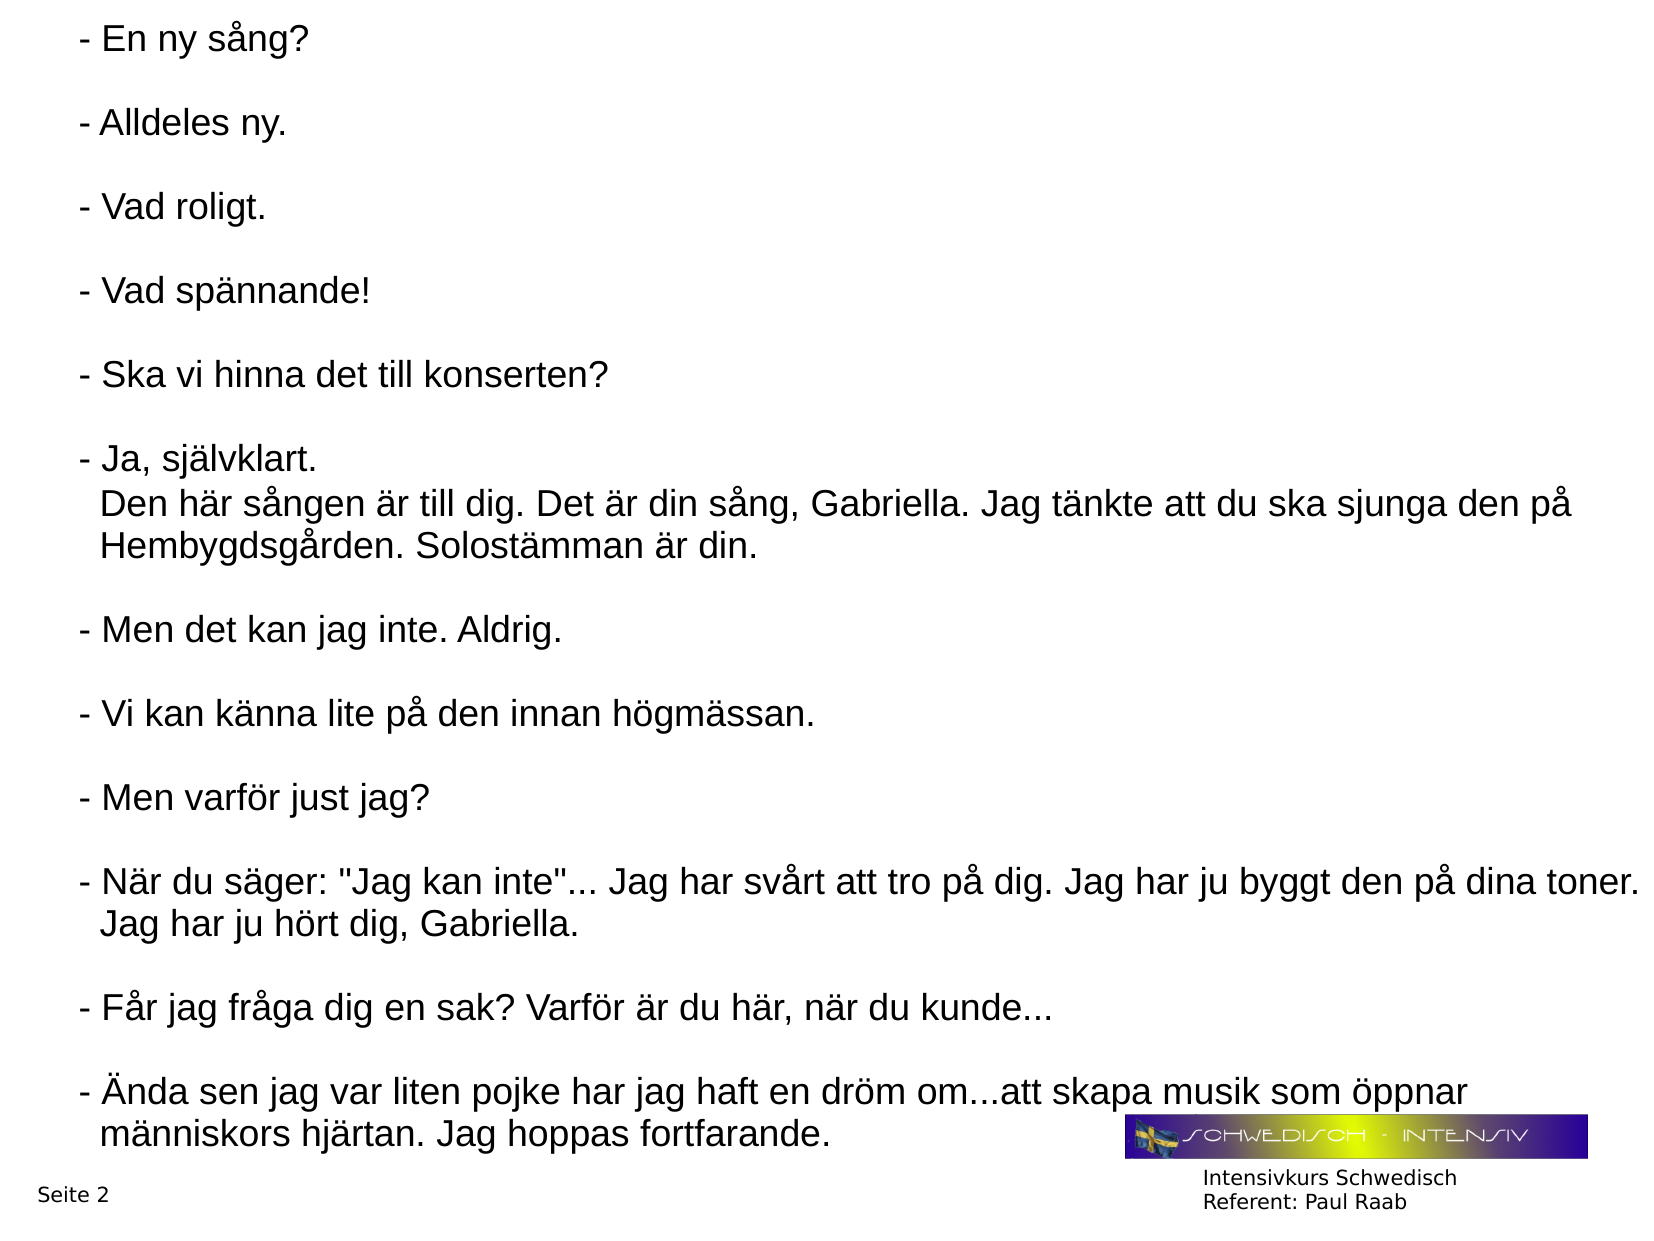

- En ny sång?
- Alldeles ny.
- Vad roligt.
- Vad spännande!
- Ska vi hinna det till konserten?
- Ja, självklart.
 Den här sången är till dig. Det är din sång, Gabriella. Jag tänkte att du ska sjunga den på
 Hembygdsgården. Solostämman är din.
- Men det kan jag inte. Aldrig.
- Vi kan känna lite på den innan högmässan.
- Men varför just jag?
- När du säger: "Jag kan inte"... Jag har svårt att tro på dig. Jag har ju byggt den på dina toner.
 Jag har ju hört dig, Gabriella.
- Får jag fråga dig en sak? Varför är du här, när du kunde...
- Ända sen jag var liten pojke har jag haft en dröm om...att skapa musik som öppnar
 människors hjärtan. Jag hoppas fortfarande.